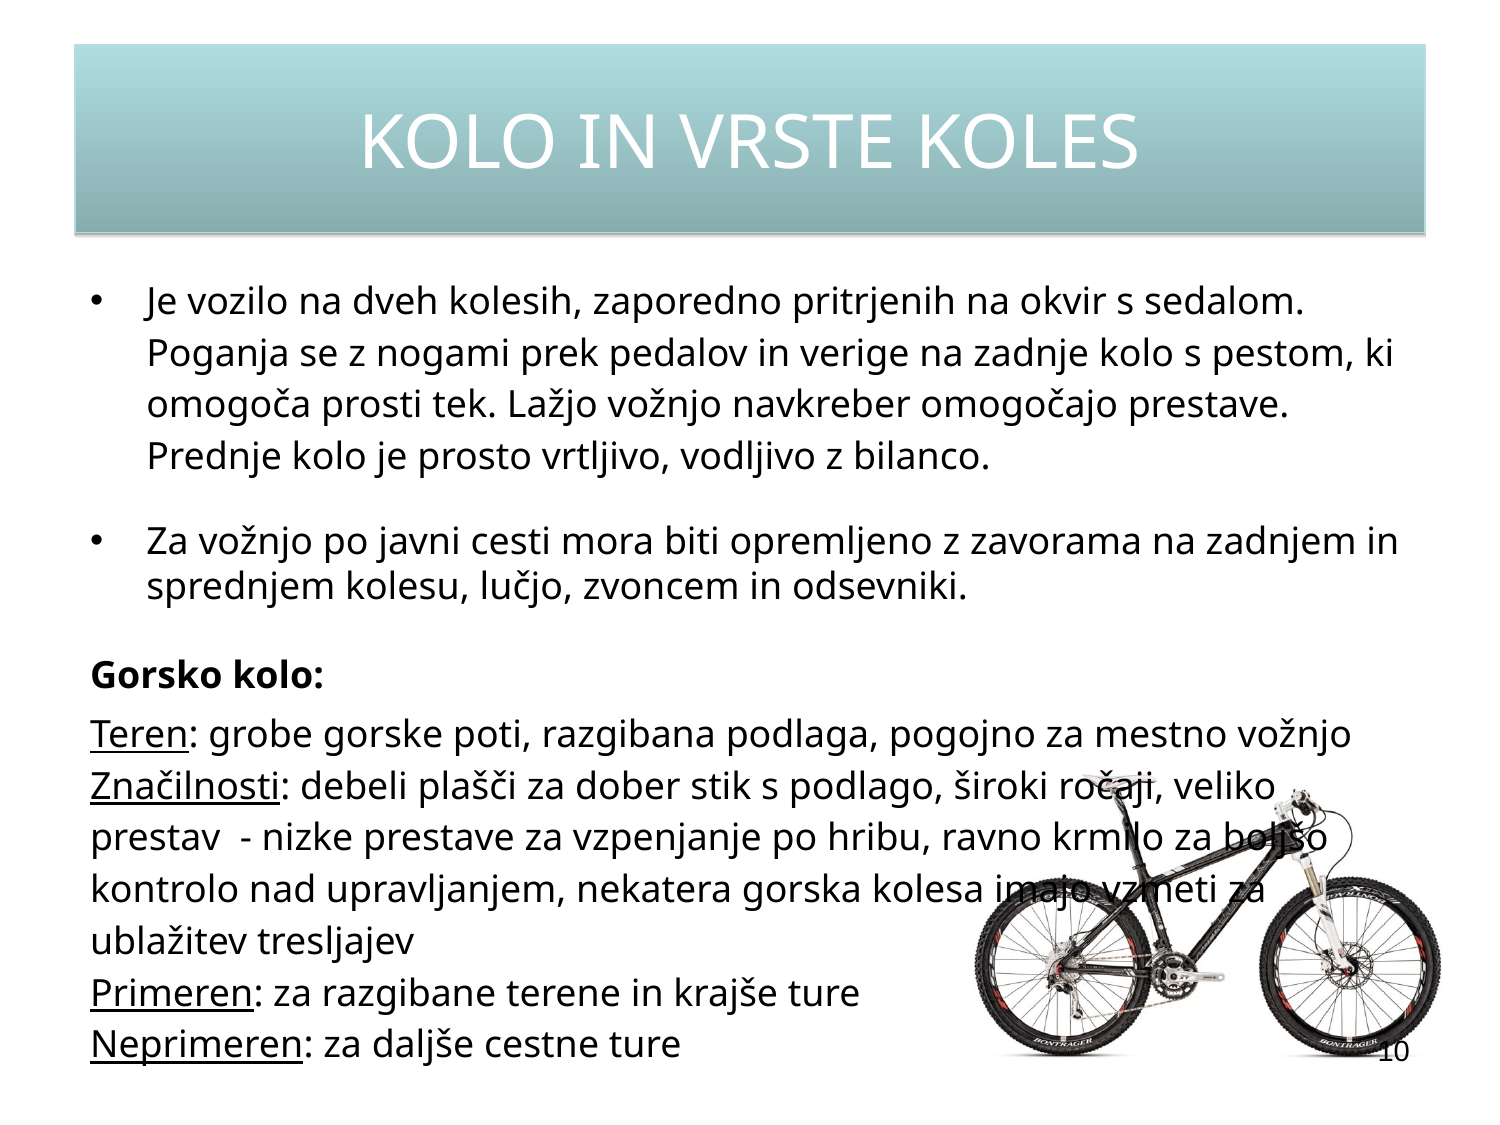

# KOLO IN VRSTE KOLES
Je vozilo na dveh kolesih, zaporedno pritrjenih na okvir s sedalom. Poganja se z nogami prek pedalov in verige na zadnje kolo s pestom, ki omogoča prosti tek. Lažjo vožnjo navkreber omogočajo prestave. Prednje kolo je prosto vrtljivo, vodljivo z bilanco.
Za vožnjo po javni cesti mora biti opremljeno z zavorama na zadnjem in sprednjem kolesu, lučjo, zvoncem in odsevniki.
Gorsko kolo:
Teren: grobe gorske poti, razgibana podlaga, pogojno za mestno vožnjo
Značilnosti: debeli plašči za dober stik s podlago, široki ročaji, veliko prestav  - nizke prestave za vzpenjanje po hribu, ravno krmilo za boljšo kontrolo nad upravljanjem, nekatera gorska kolesa imajo vzmeti za ublažitev tresljajev
Primeren: za razgibane terene in krajše ture
Neprimeren: za daljše cestne ture